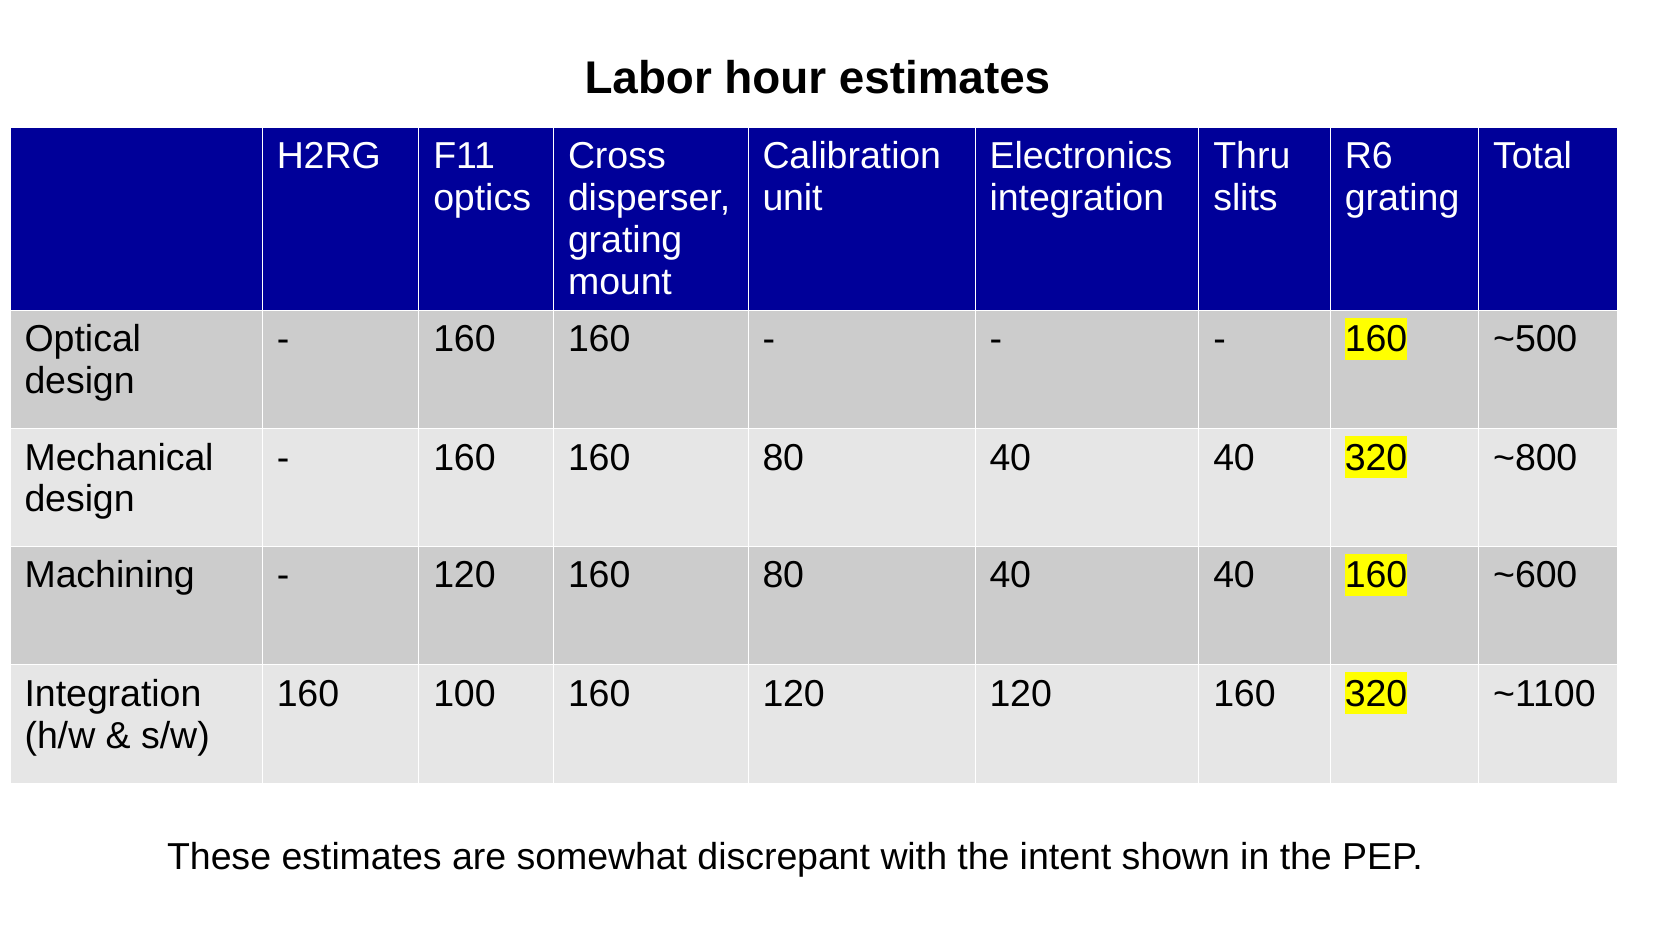

Labor hour estimates
| | H2RG | F11 optics | Cross disperser, grating mount | Calibration unit | Electronics integration | Thru slits | R6 grating | Total |
| --- | --- | --- | --- | --- | --- | --- | --- | --- |
| Optical design | - | 160 | 160 | - | - | - | 160 | ~500 |
| Mechanical design | - | 160 | 160 | 80 | 40 | 40 | 320 | ~800 |
| Machining | - | 120 | 160 | 80 | 40 | 40 | 160 | ~600 |
| Integration (h/w & s/w) | 160 | 100 | 160 | 120 | 120 | 160 | 320 | ~1100 |
These estimates are somewhat discrepant with the intent shown in the PEP.